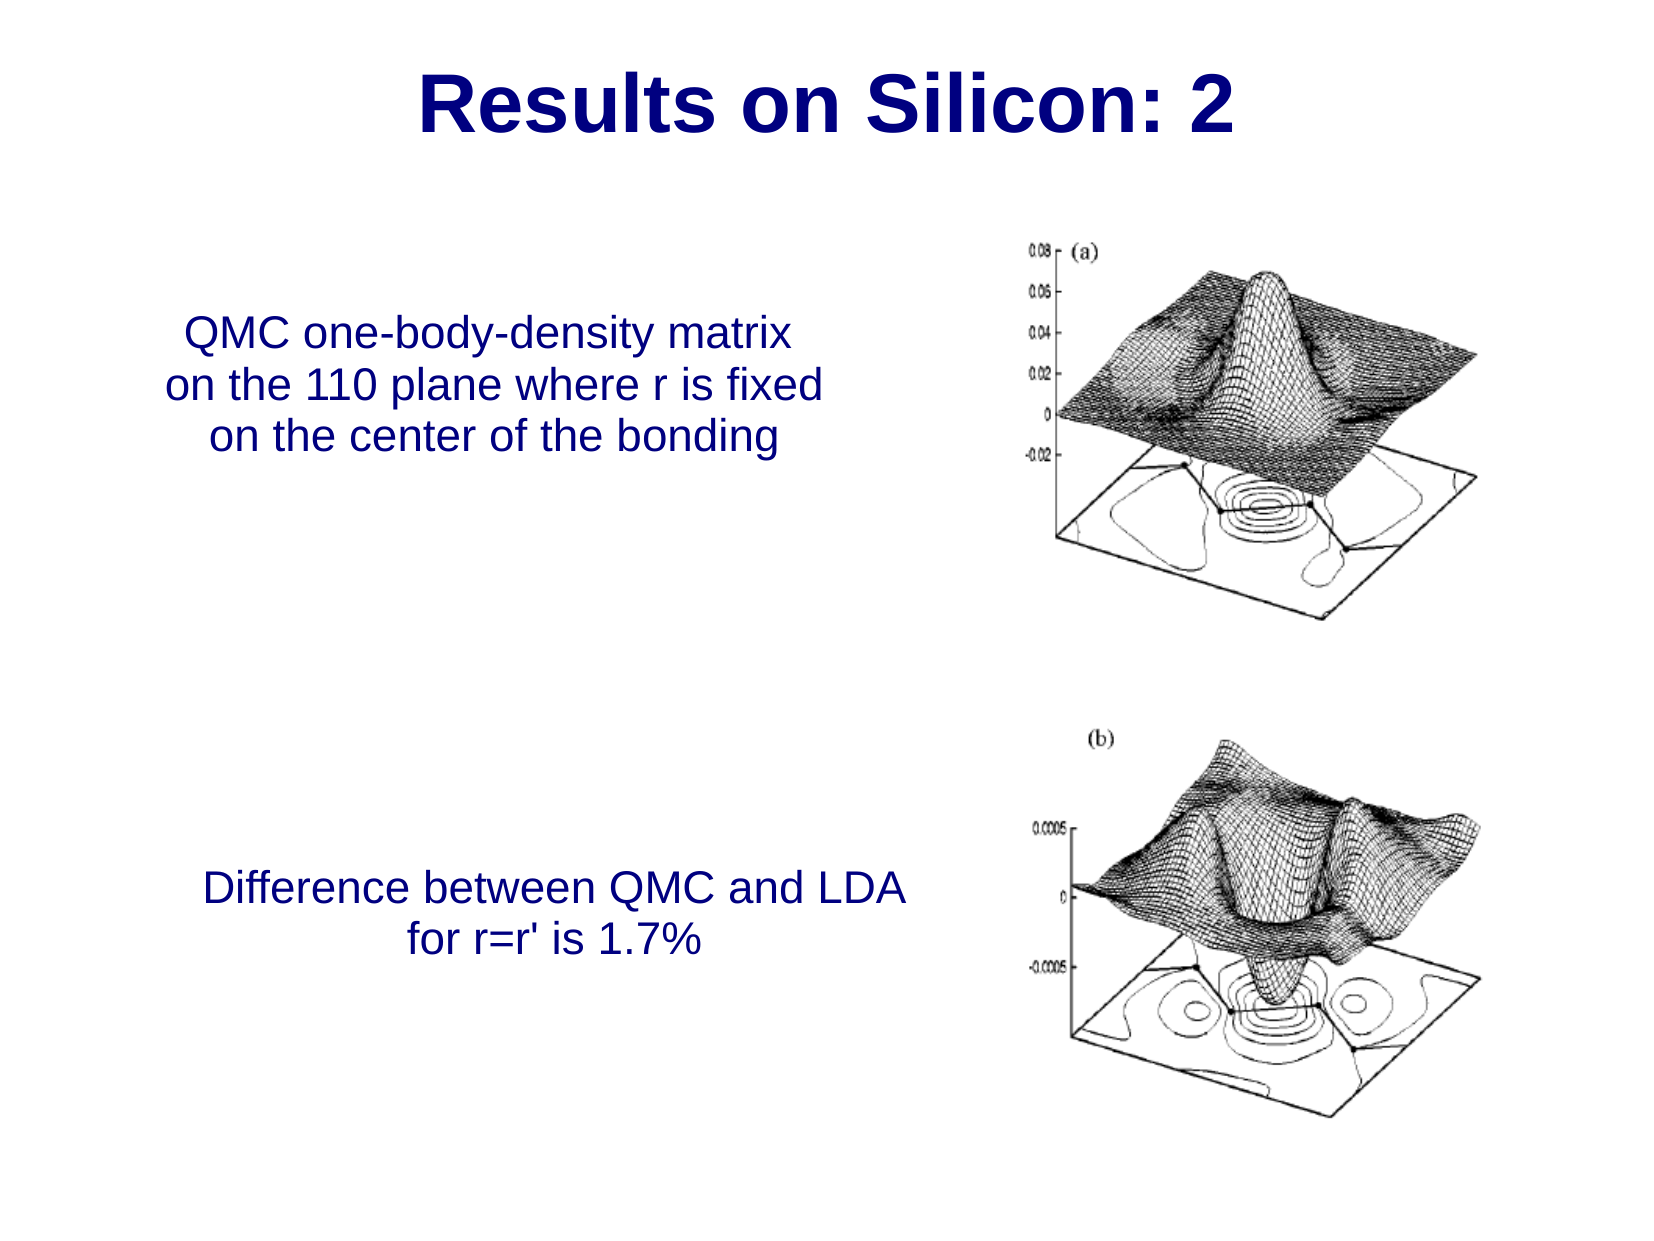

# Results on Silicon: 2
QMC one-body-density matrix
on the 110 plane where r is fixed
on the center of the bonding
Difference between QMC and LDA
for r=r' is 1.7%